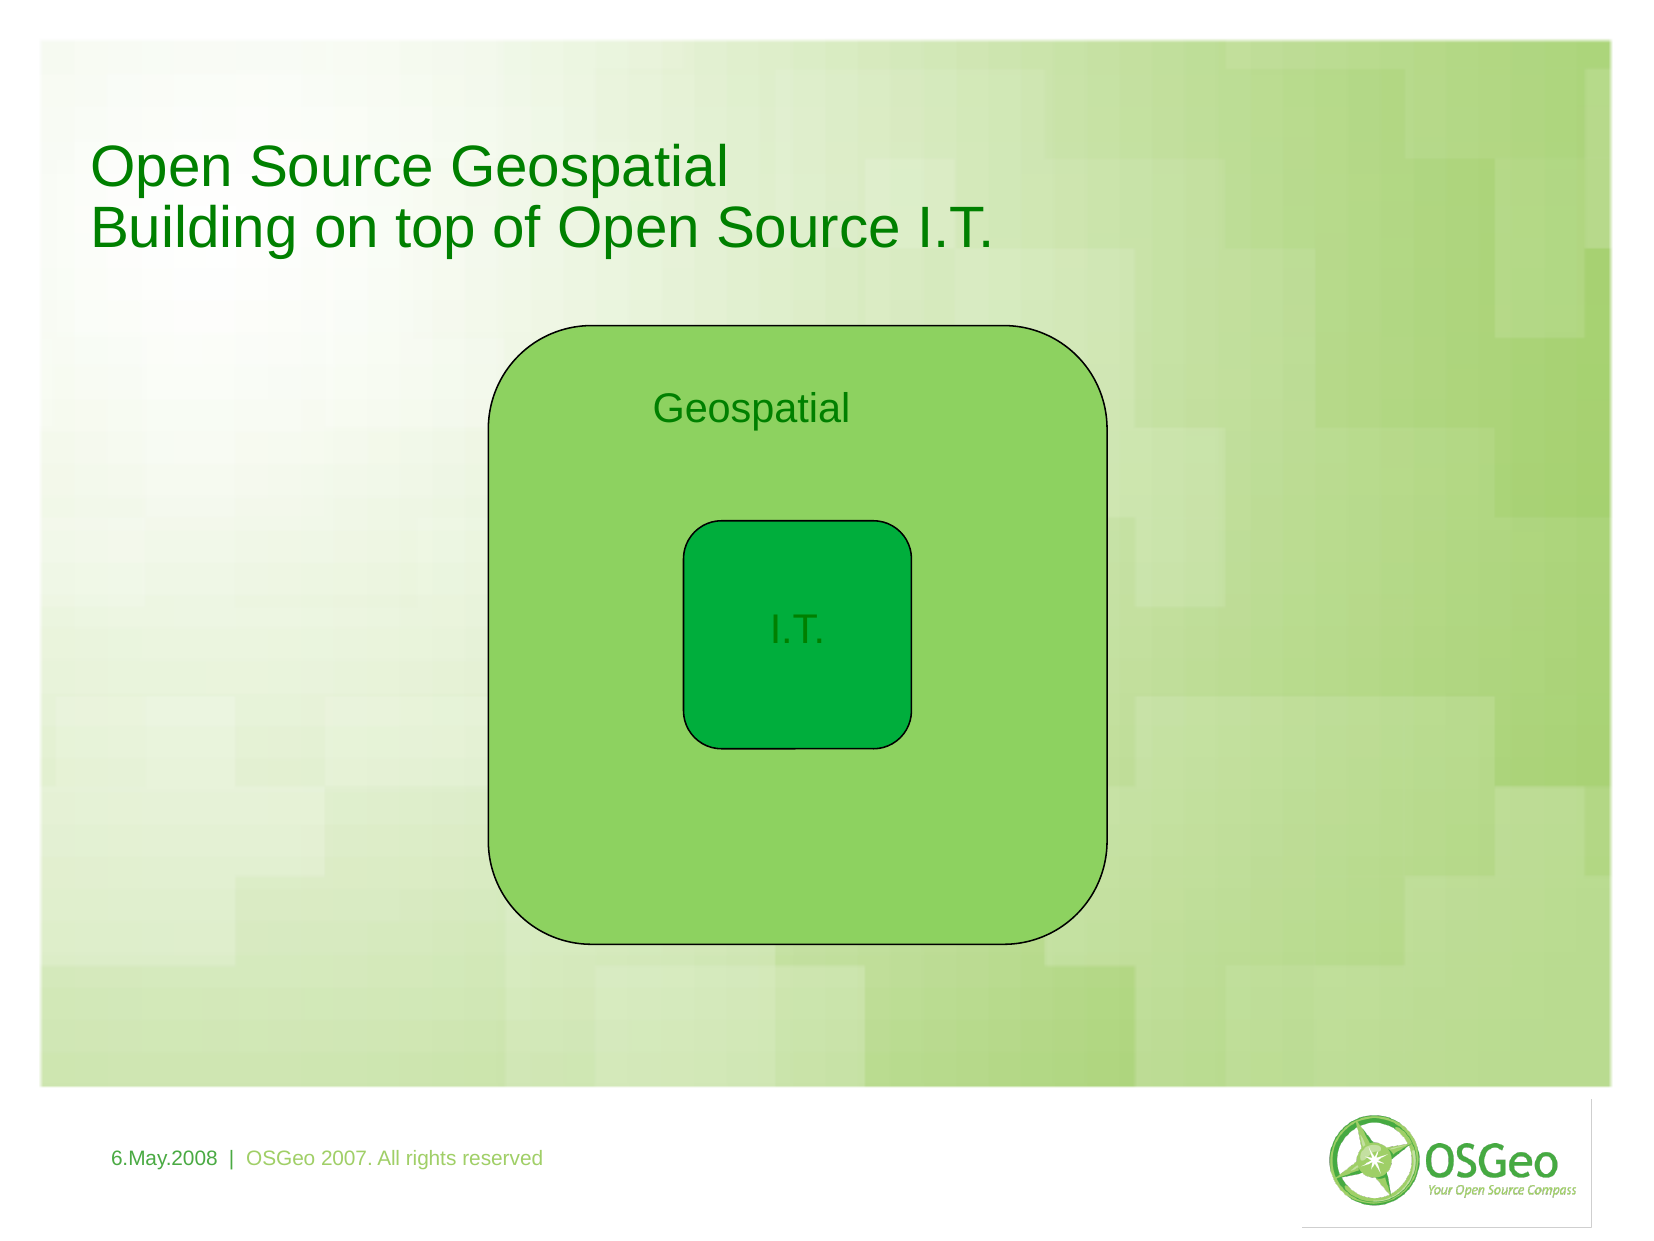

Open Source Geospatial
Building on top of Open Source I.T.
Geospatial
I.T.